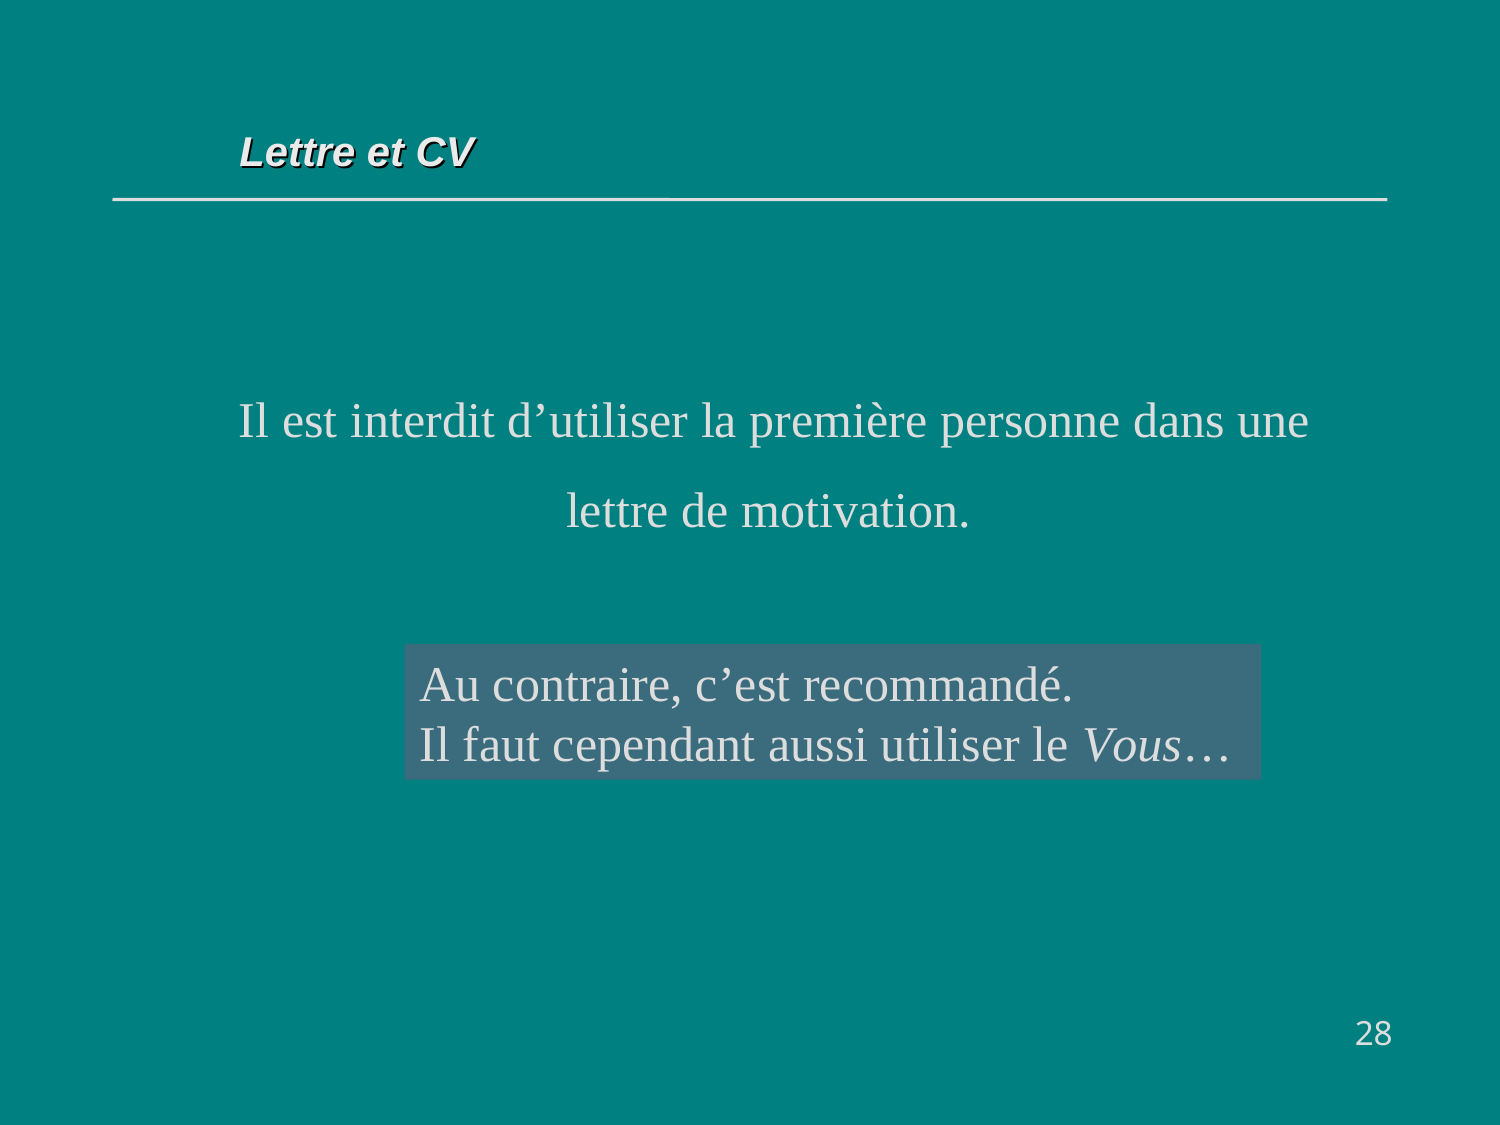

Lettre et CV
Il est interdit d’utiliser la première personne dans une lettre de motivation.
V/F
Au contraire, c’est recommandé.
Il faut cependant aussi utiliser le Vous…
28